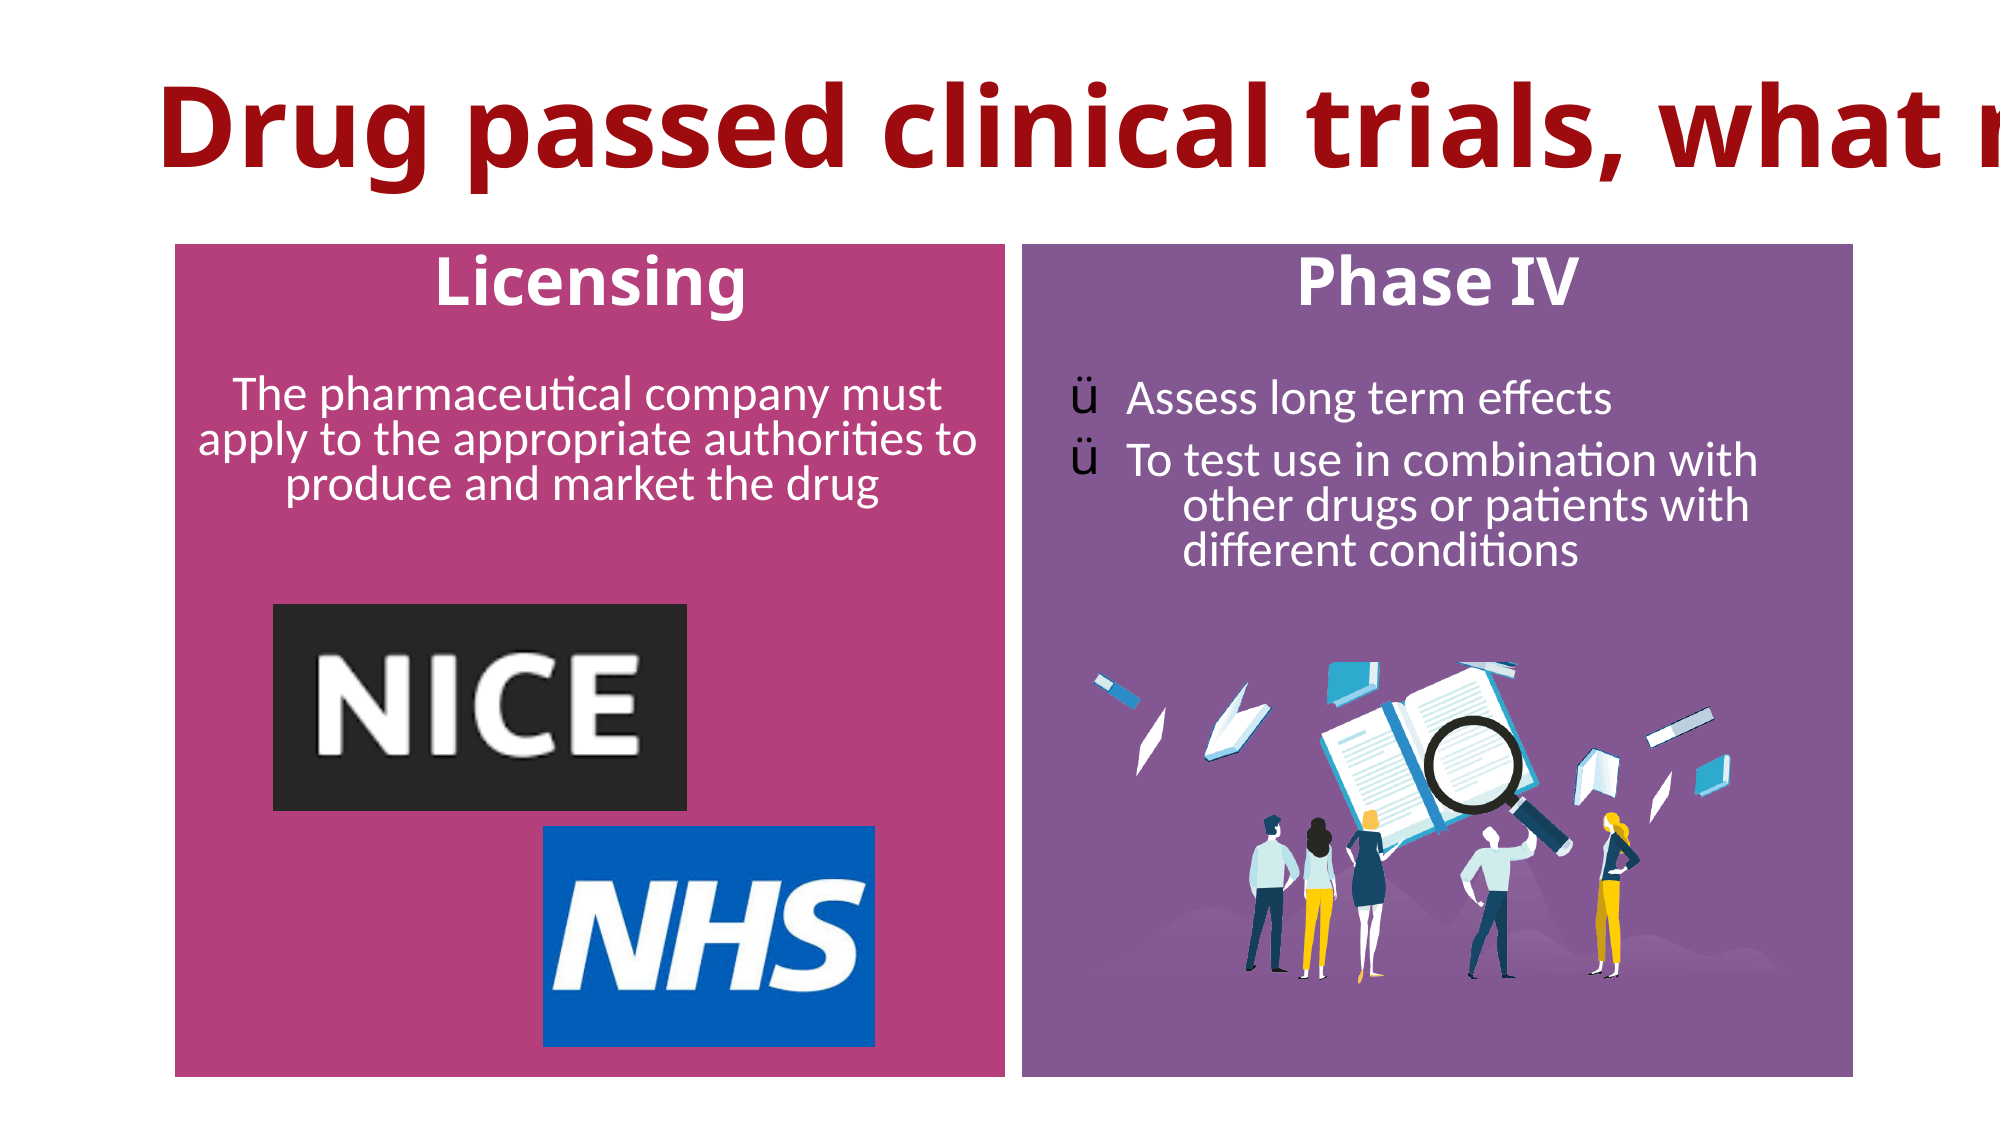

Drug passed clinical trials, what next?
Licensing
Phase IV
The pharmaceutical company must apply to the appropriate authorities to produce and market the drug
Assess long term effects
To test use in combination with other drugs or patients with different conditions